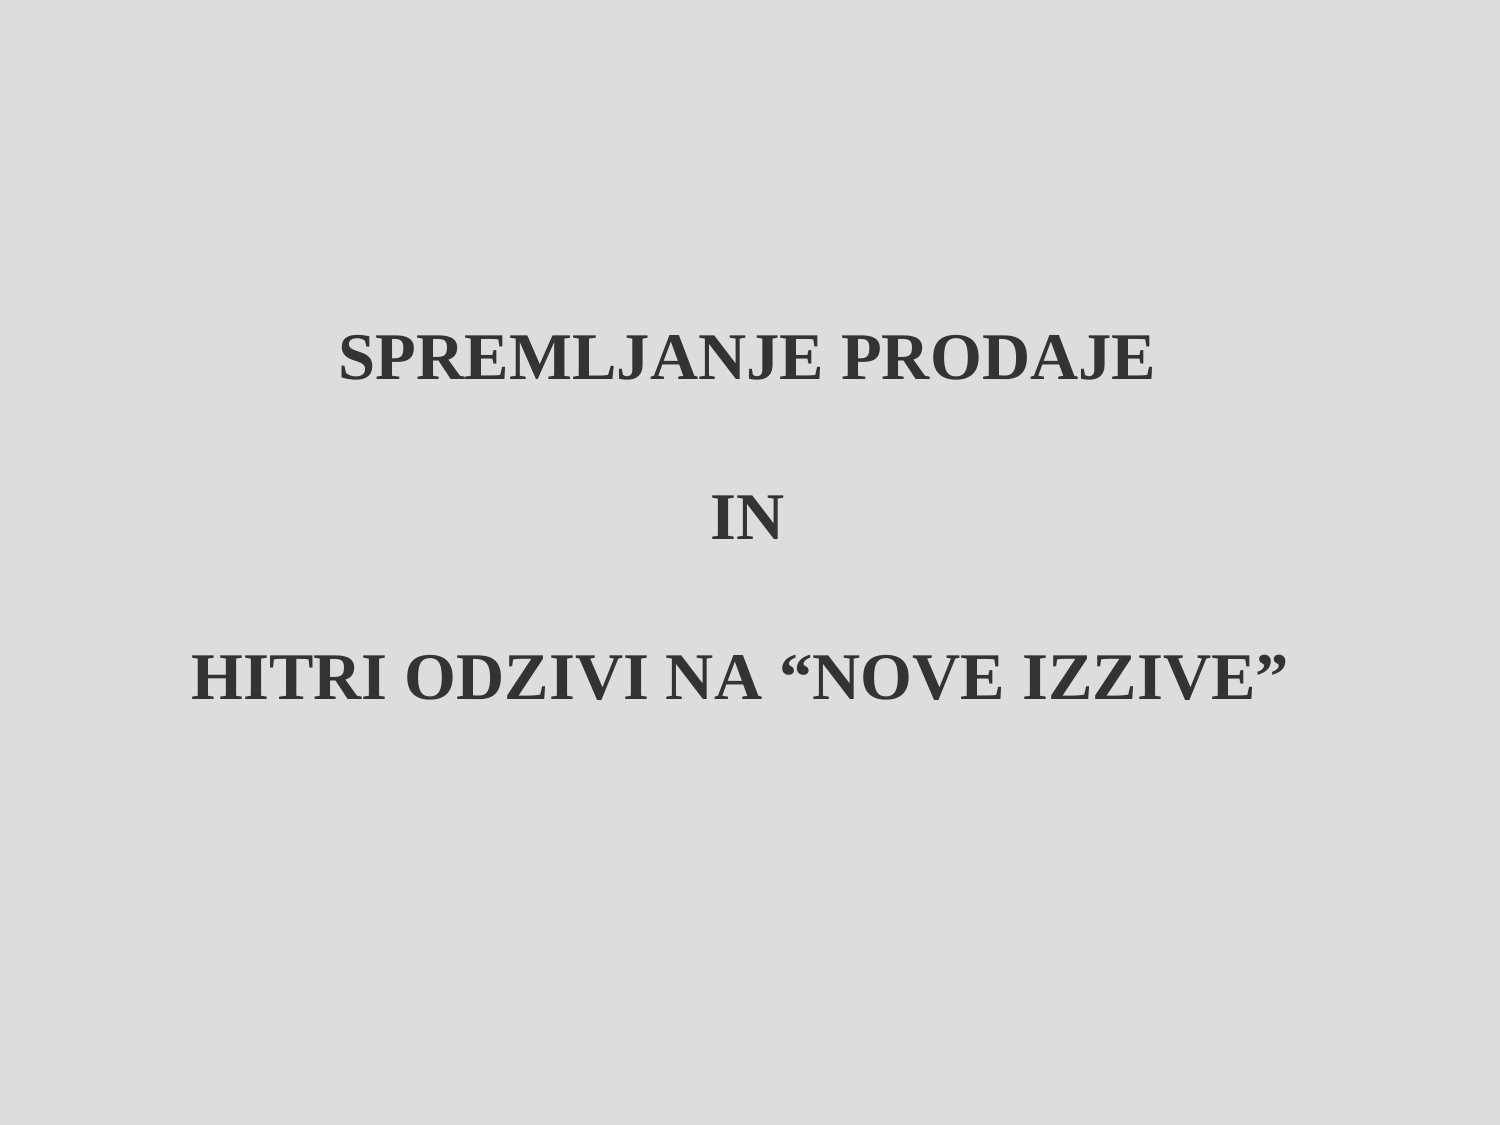

SPREMLJANJE PRODAJE
IN
HITRI ODZIVI NA “NOVE IZZIVE”